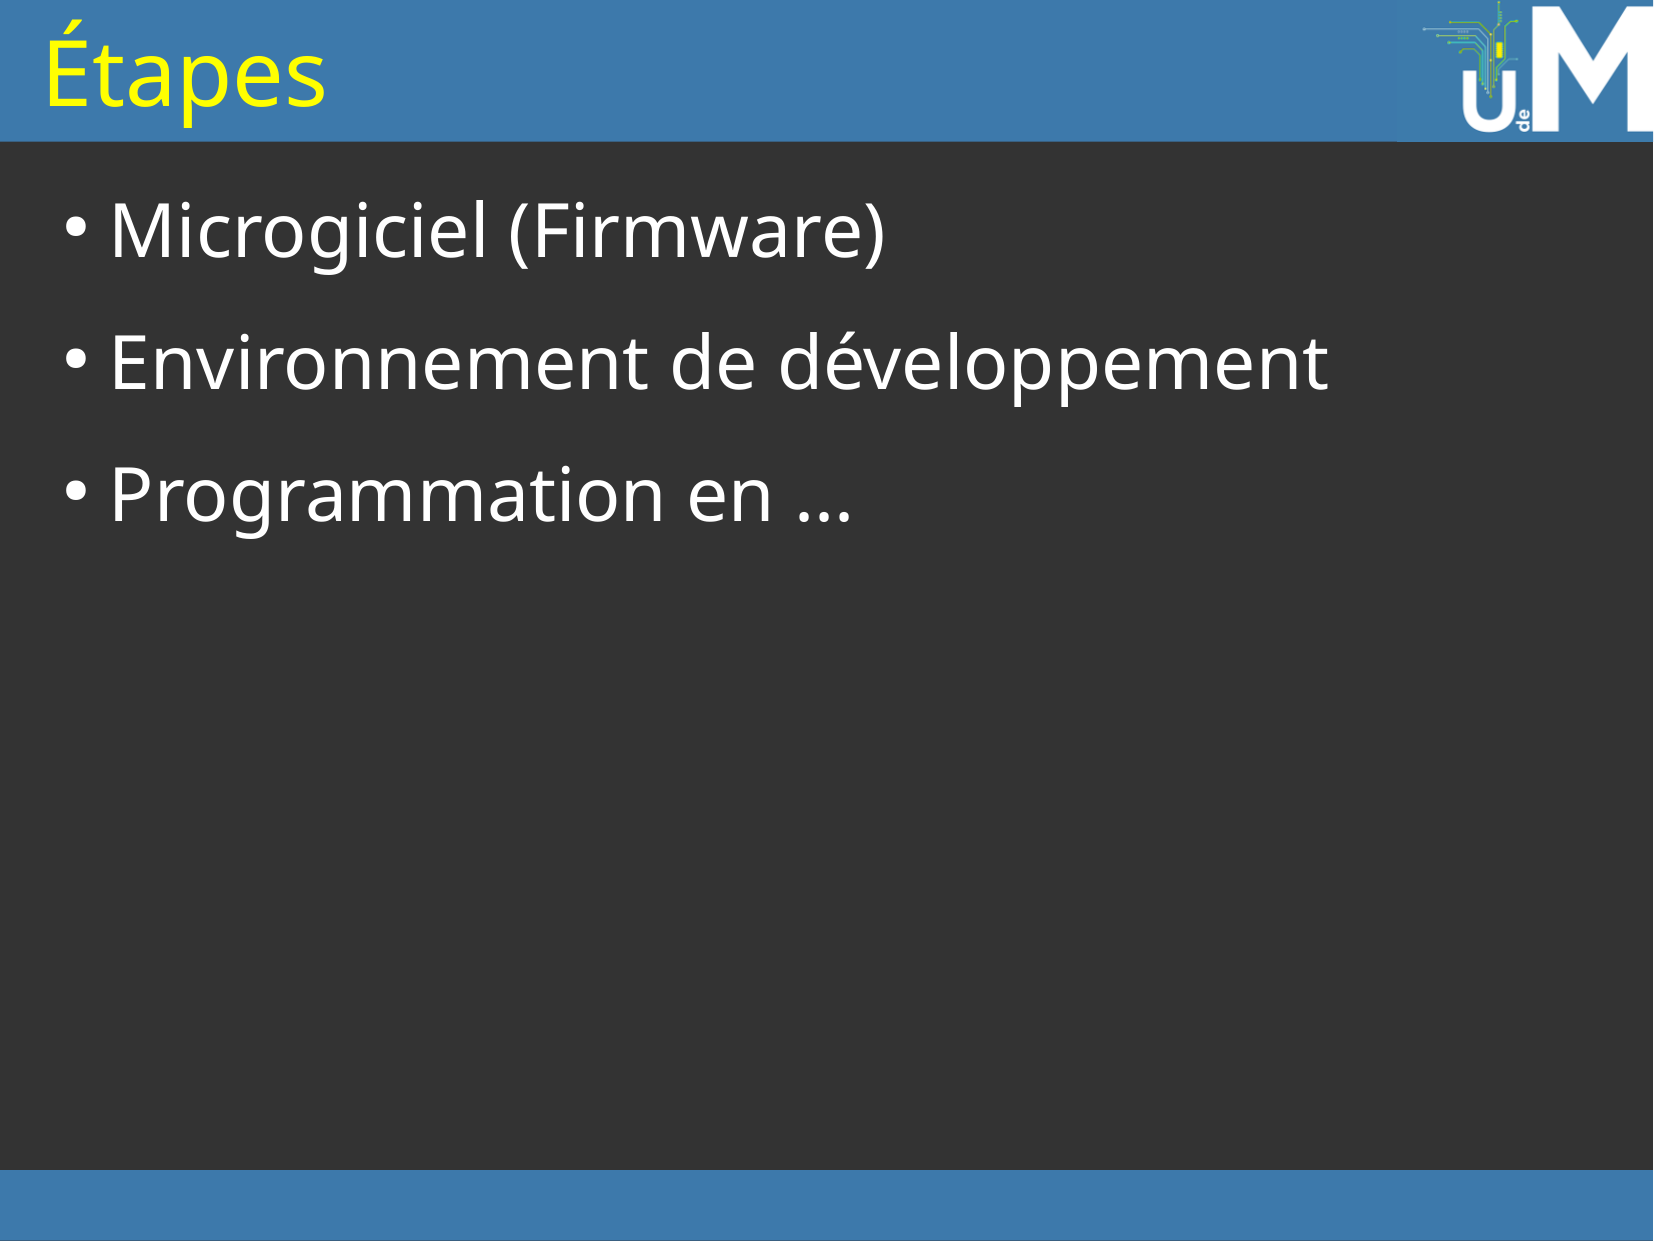

# Étapes
 Microgiciel (Firmware)
 Environnement de développement
 Programmation en ...